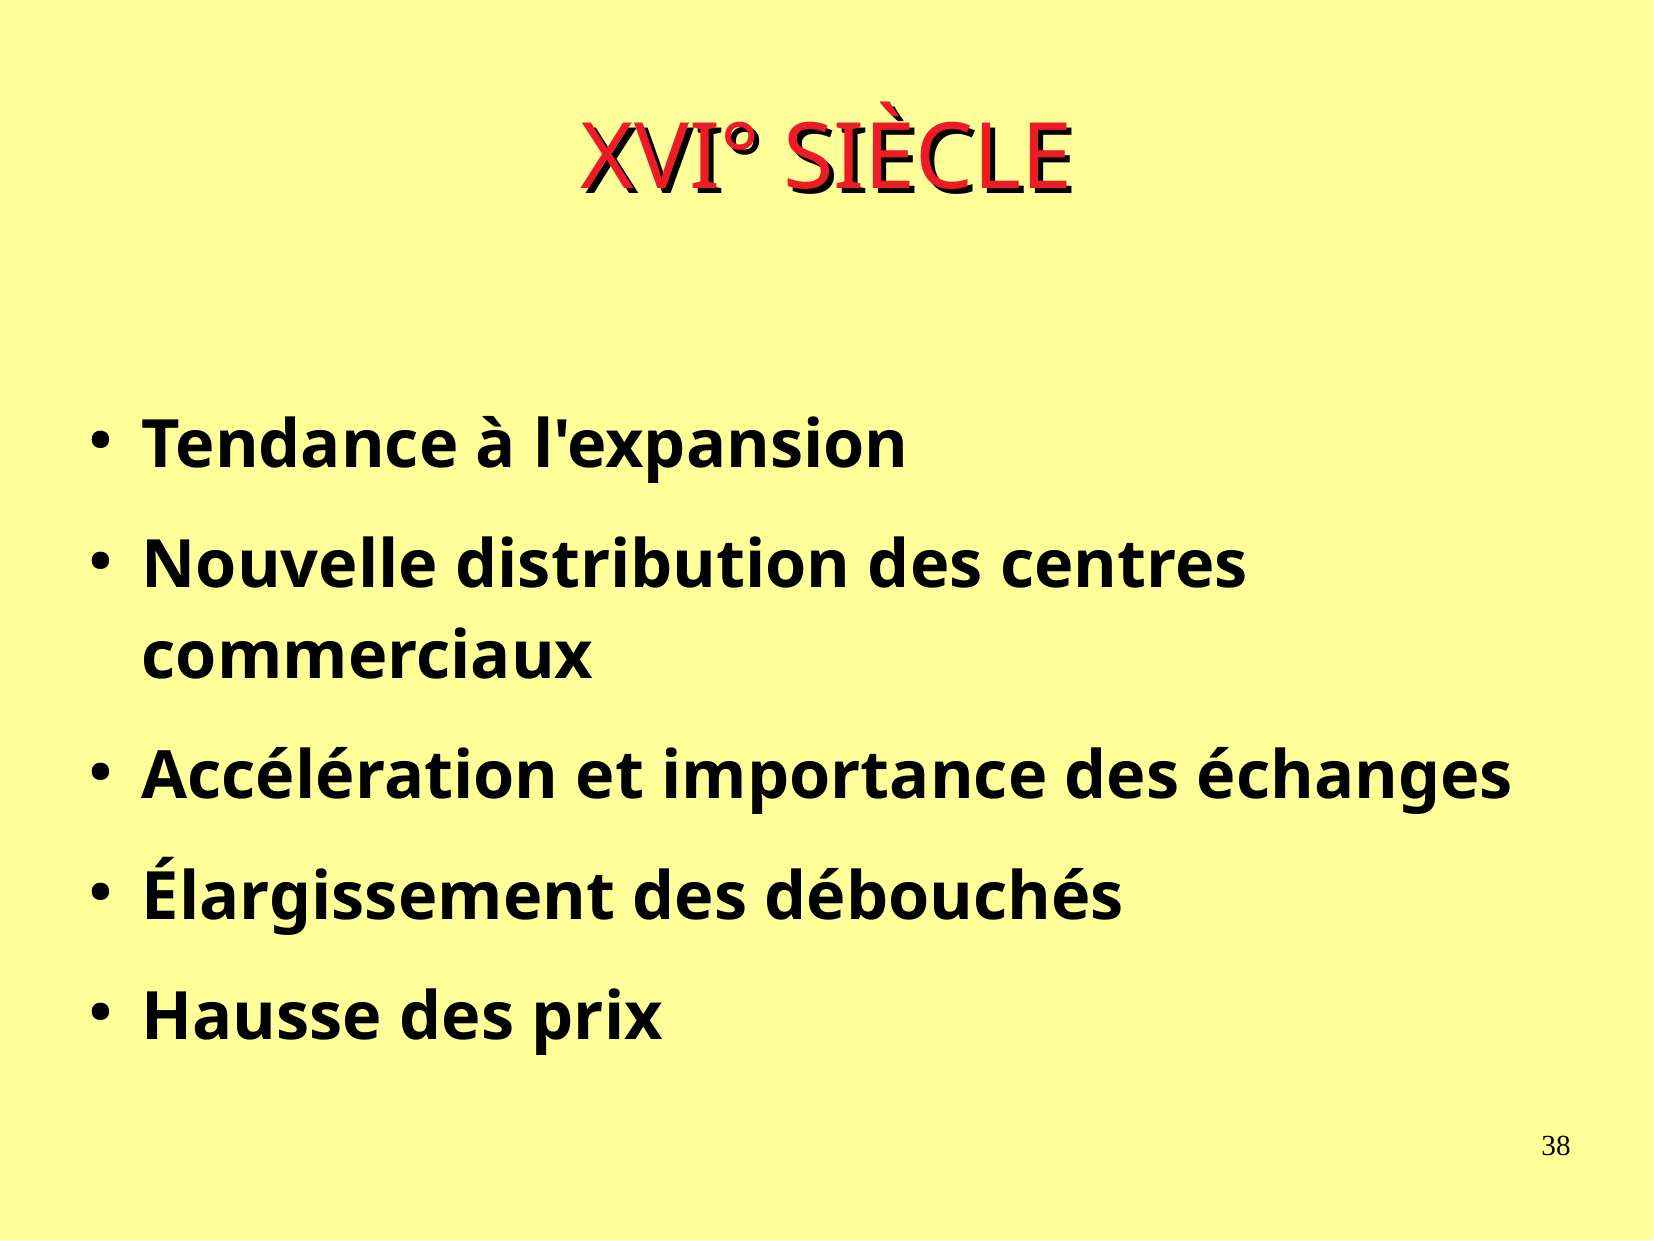

# XVI° SIÈCLE
Tendance à l'expansion
Nouvelle distribution des centres commerciaux
Accélération et importance des échanges
Élargissement des débouchés
Hausse des prix
38